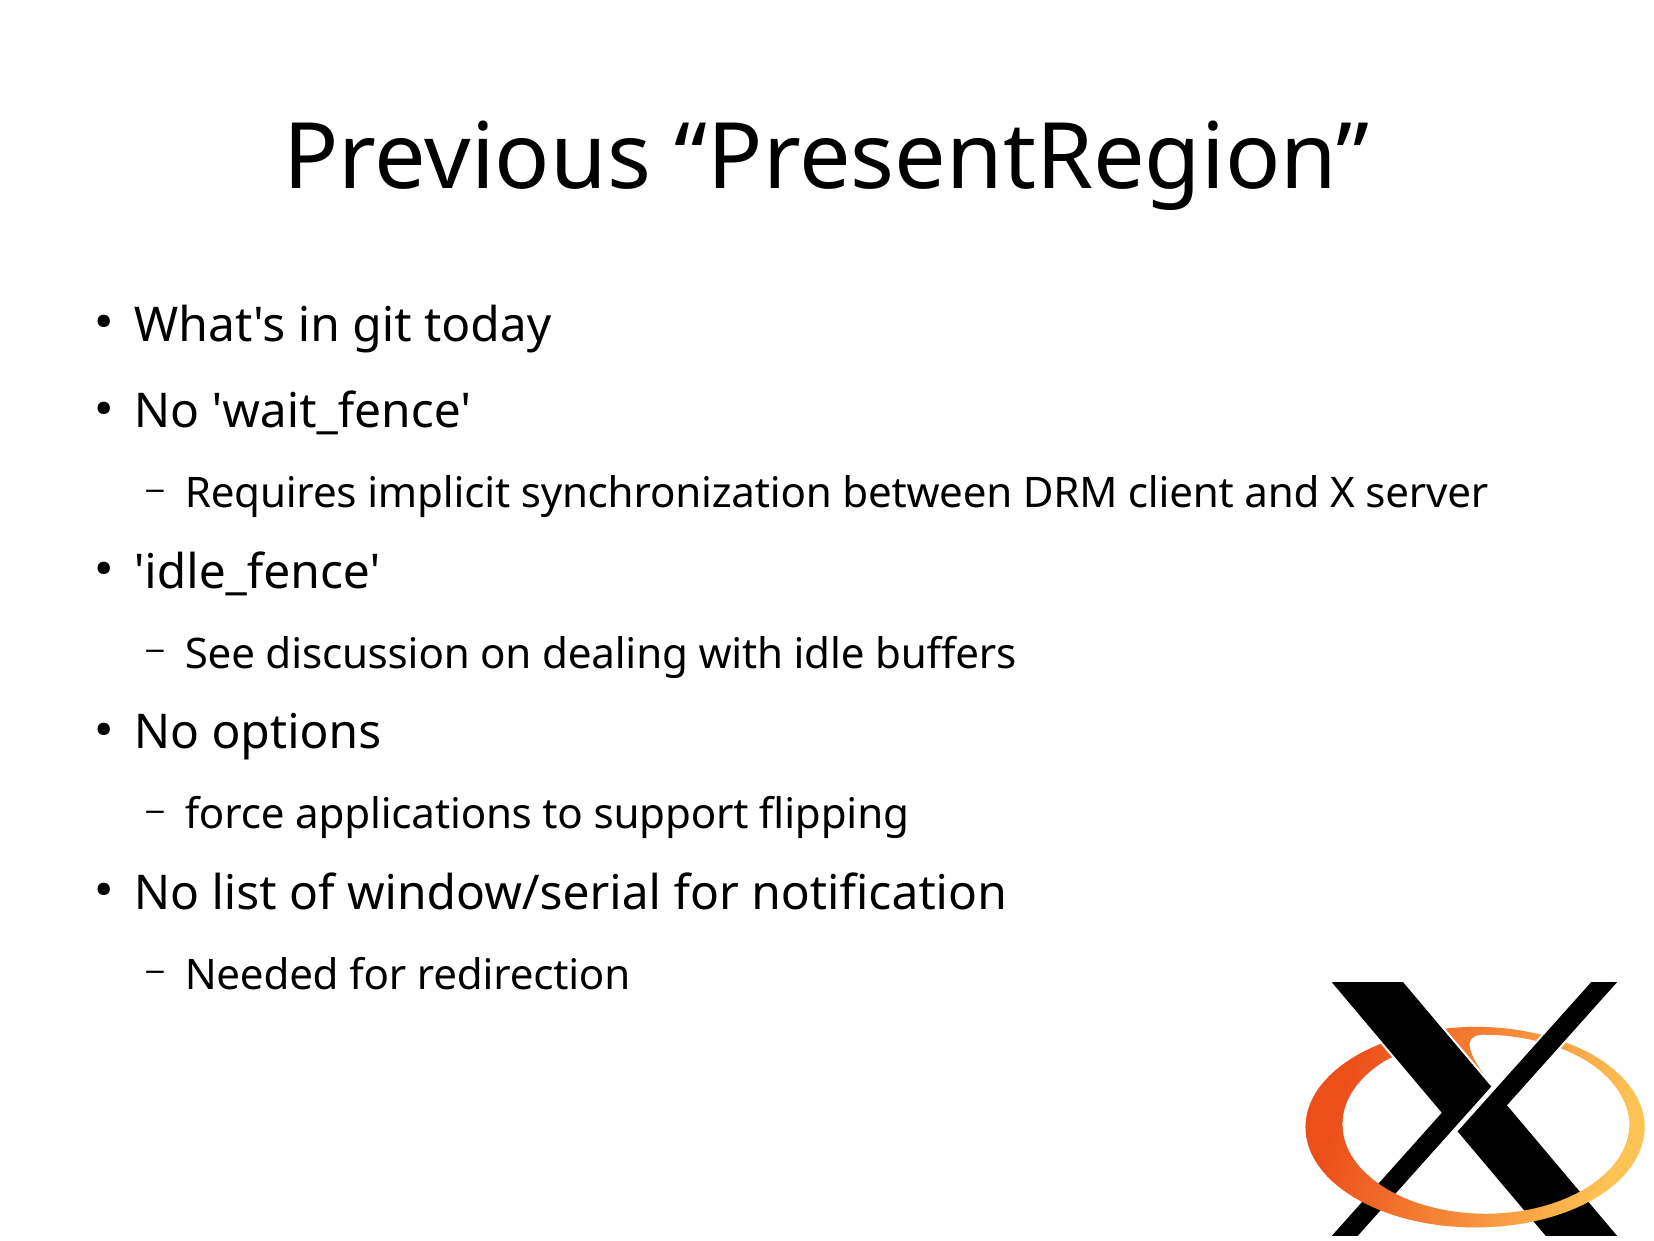

# Previous “PresentRegion”
What's in git today
No 'wait_fence'
Requires implicit synchronization between DRM client and X server
'idle_fence'
See discussion on dealing with idle buffers
No options
force applications to support flipping
No list of window/serial for notification
Needed for redirection